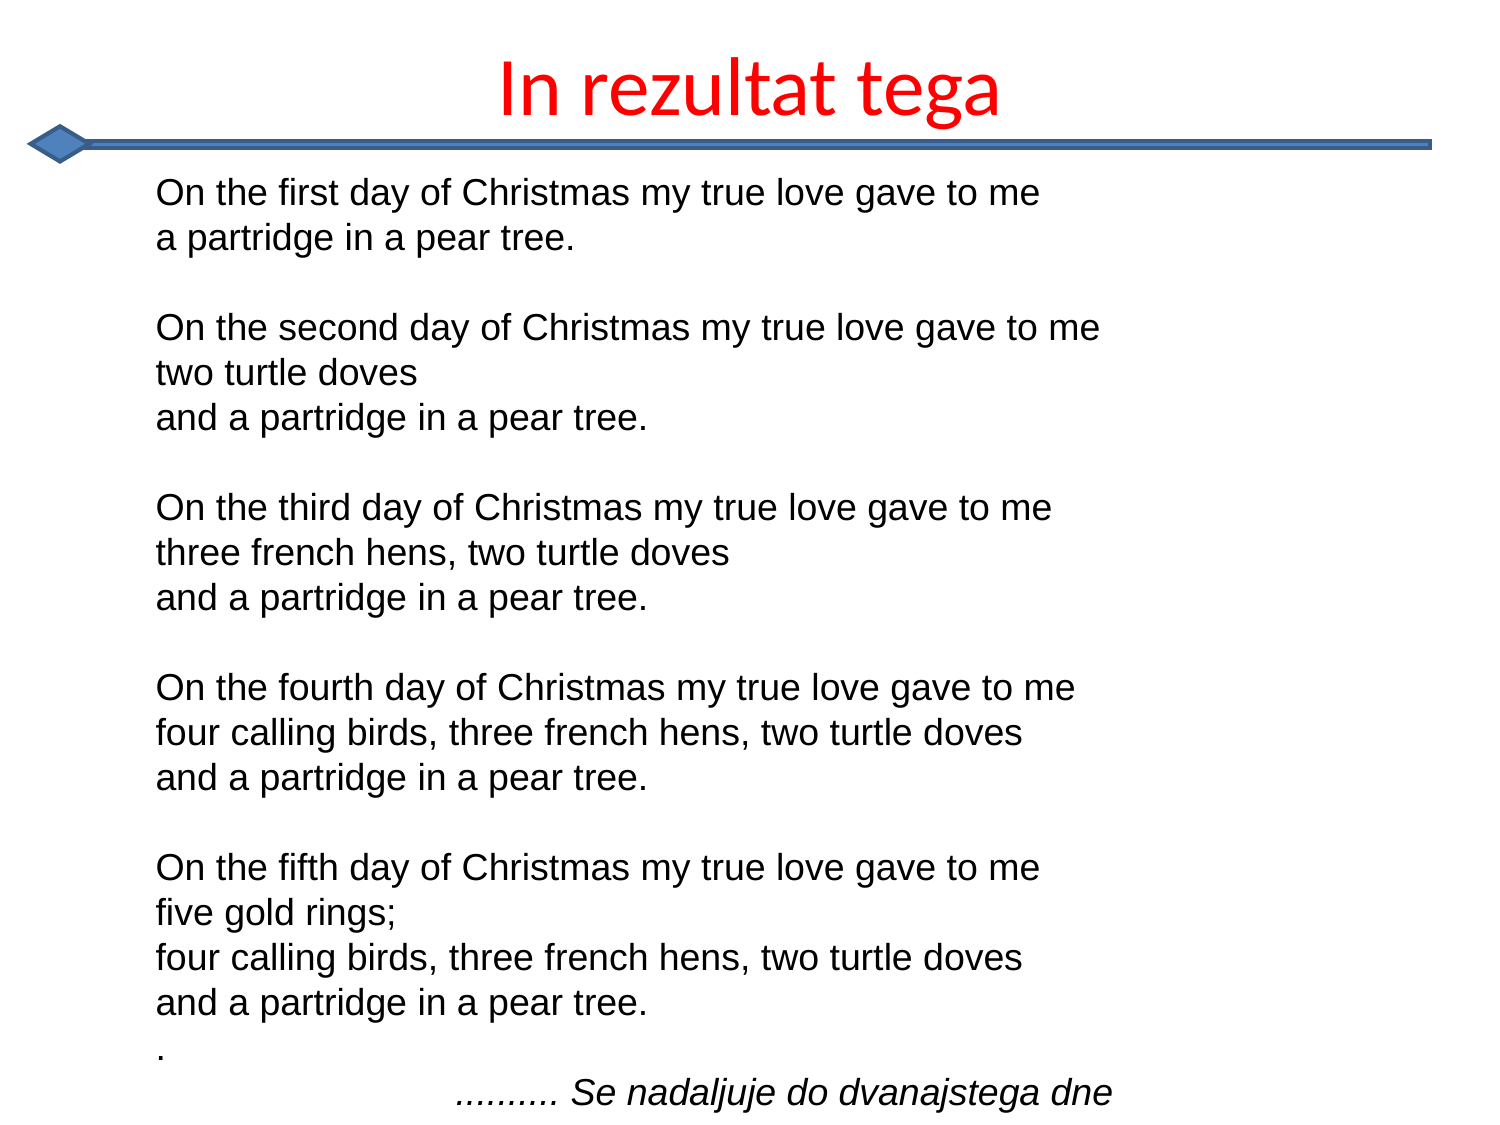

# In rezultat tega
On the first day of Christmas my true love gave to me
a partridge in a pear tree.
On the second day of Christmas my true love gave to me
two turtle doves
and a partridge in a pear tree.
On the third day of Christmas my true love gave to me
three french hens, two turtle doves
and a partridge in a pear tree.
On the fourth day of Christmas my true love gave to me
four calling birds, three french hens, two turtle doves
and a partridge in a pear tree.
On the fifth day of Christmas my true love gave to me
five gold rings;
four calling birds, three french hens, two turtle doves
and a partridge in a pear tree.
.
 		.......... Se nadaljuje do dvanajstega dne